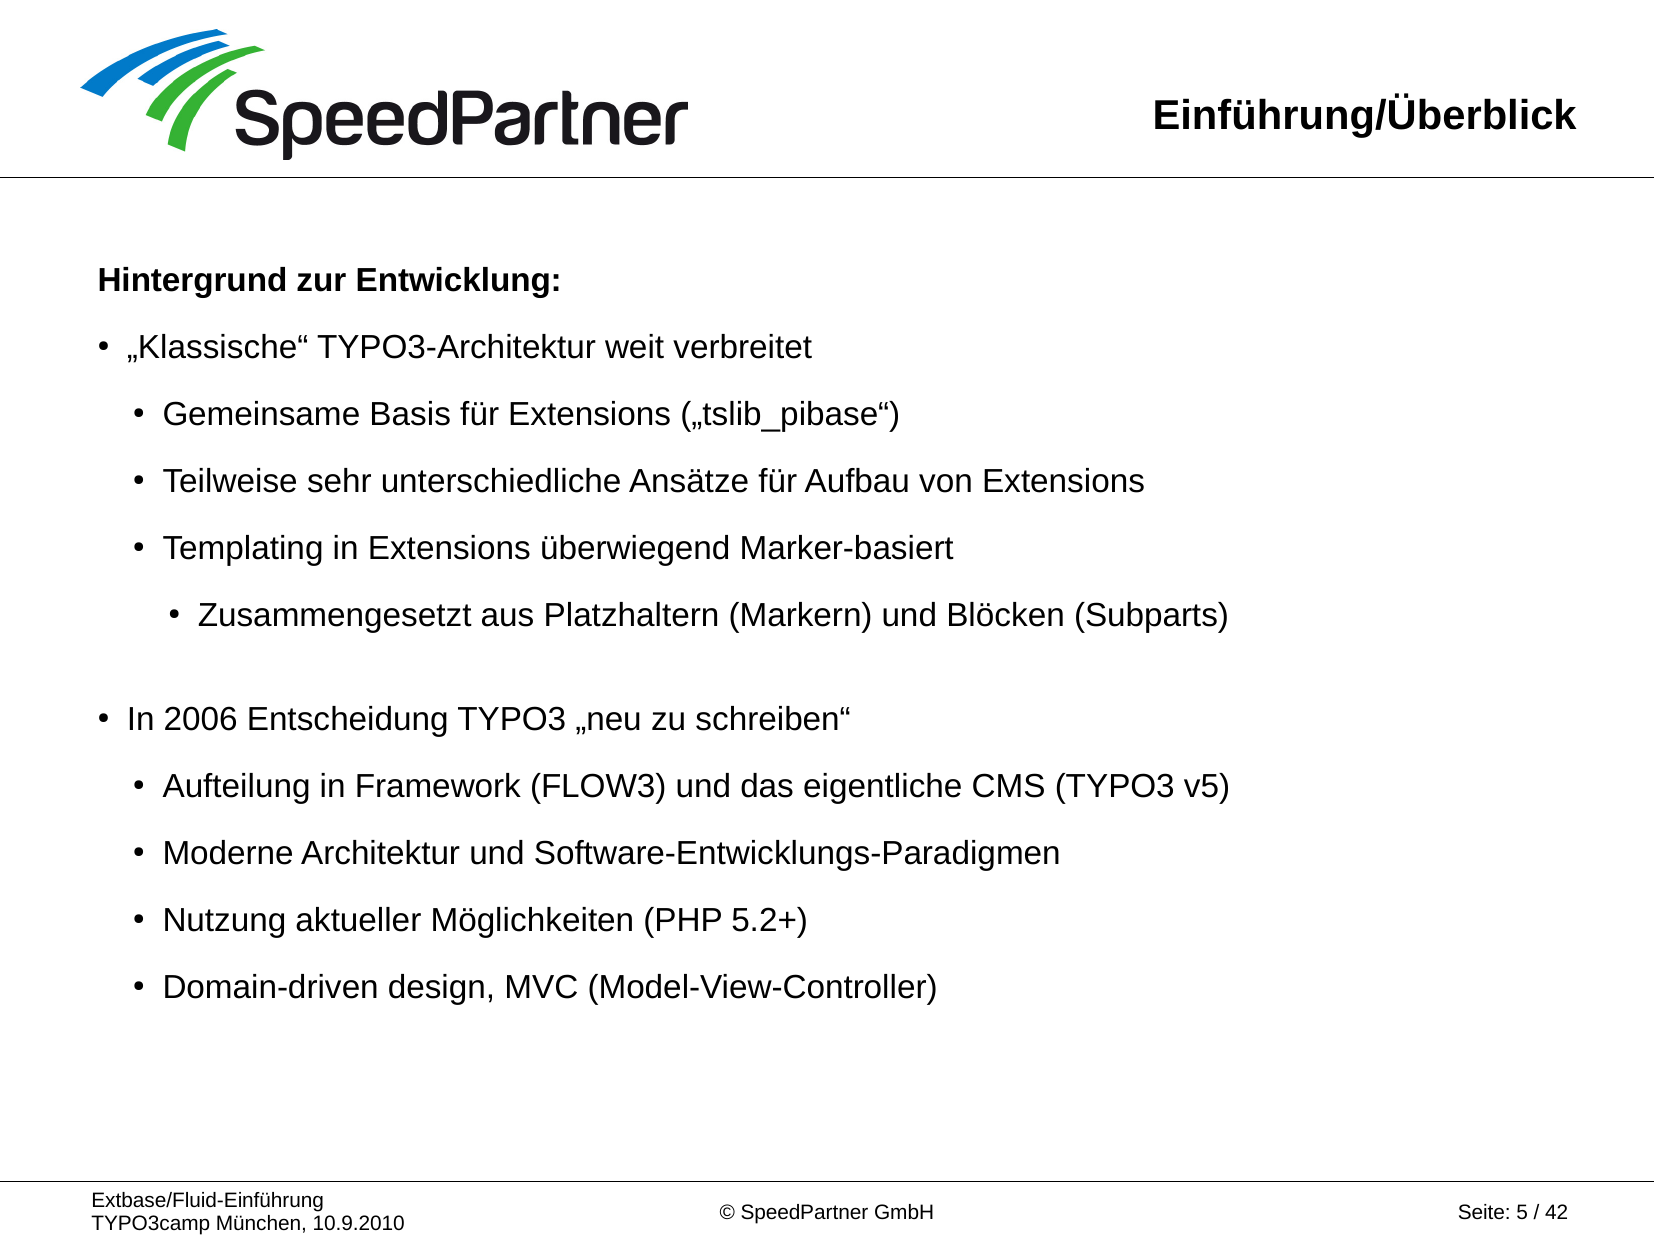

# Einführung/Überblick
Hintergrund zur Entwicklung:
„Klassische“ TYPO3-Architektur weit verbreitet
Gemeinsame Basis für Extensions („tslib_pibase“)
Teilweise sehr unterschiedliche Ansätze für Aufbau von Extensions
Templating in Extensions überwiegend Marker-basiert
Zusammengesetzt aus Platzhaltern (Markern) und Blöcken (Subparts)
In 2006 Entscheidung TYPO3 „neu zu schreiben“
Aufteilung in Framework (FLOW3) und das eigentliche CMS (TYPO3 v5)
Moderne Architektur und Software-Entwicklungs-Paradigmen
Nutzung aktueller Möglichkeiten (PHP 5.2+)
Domain-driven design, MVC (Model-View-Controller)